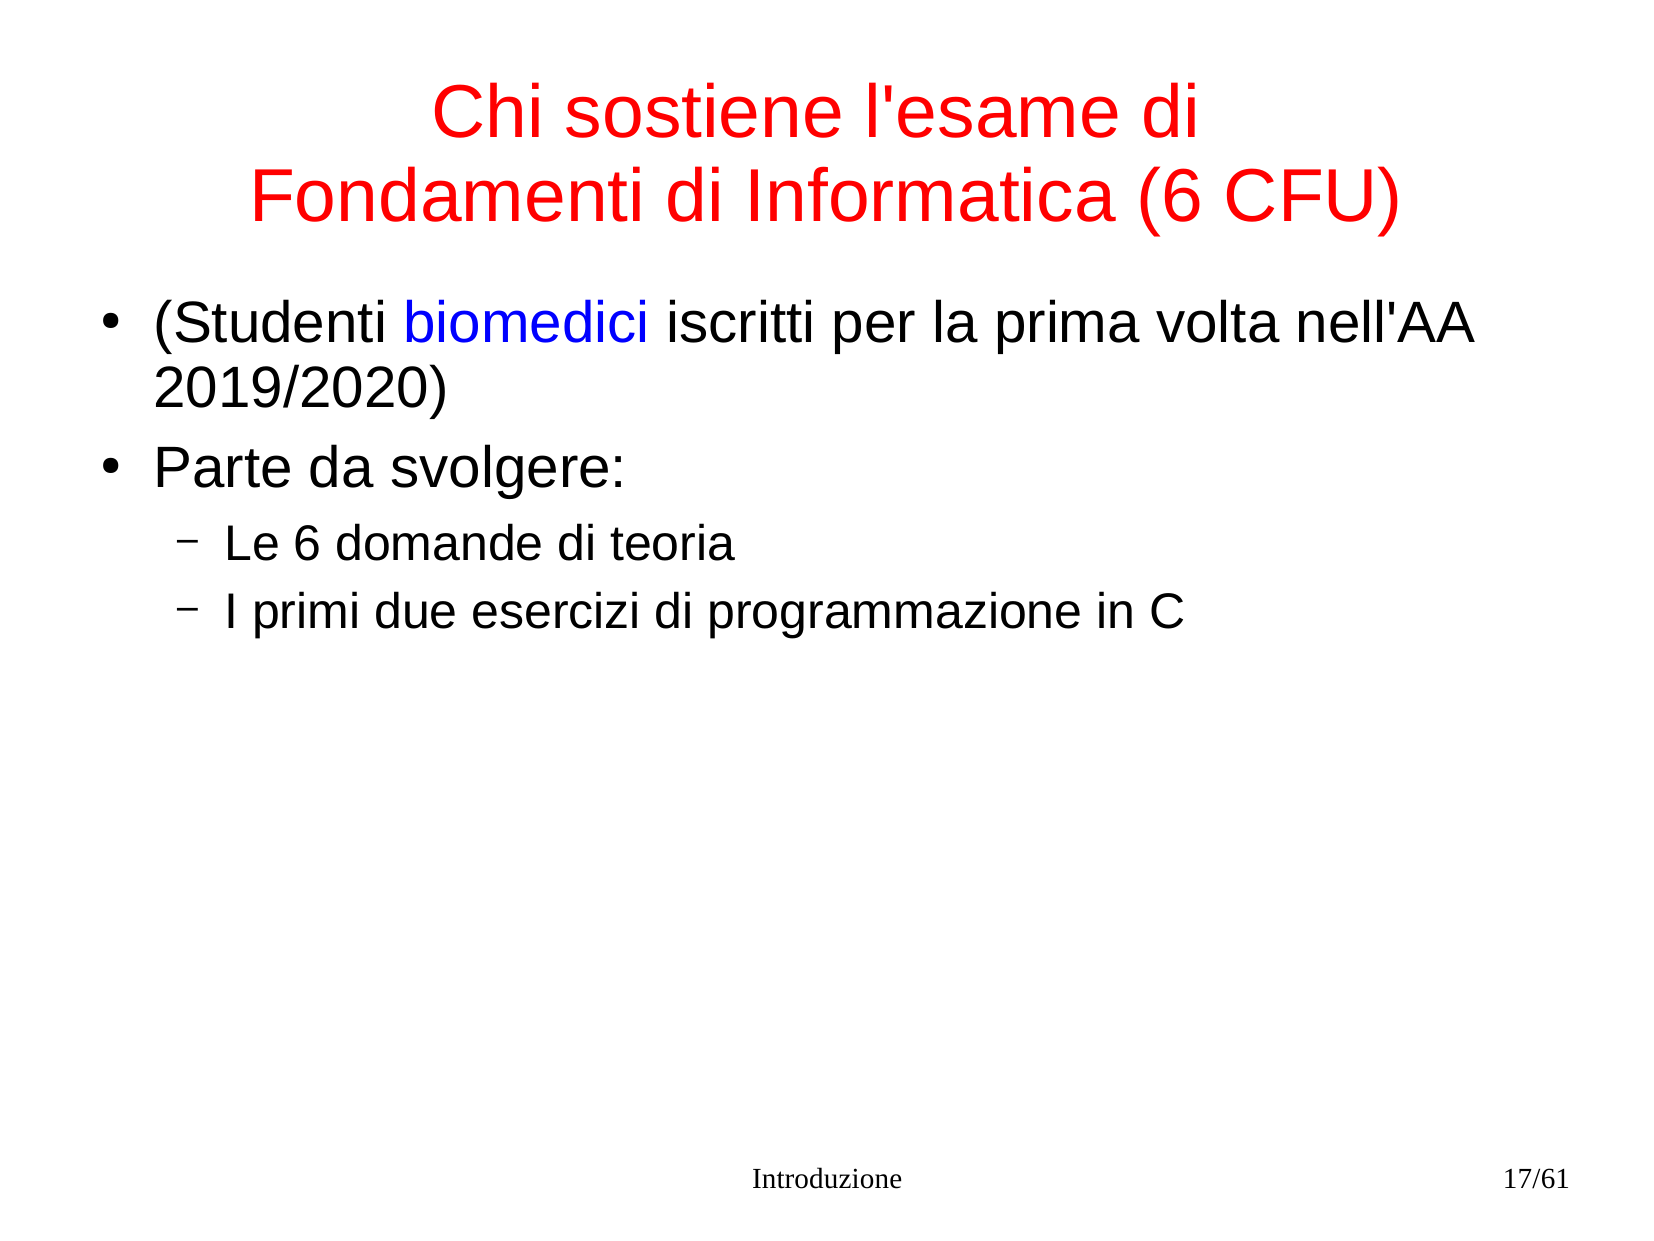

# Chi sostiene l'esame di Fondamenti di Informatica (6 CFU)
(Studenti biomedici iscritti per la prima volta nell'AA 2019/2020)
Parte da svolgere:
Le 6 domande di teoria
I primi due esercizi di programmazione in C
Introduzione
17